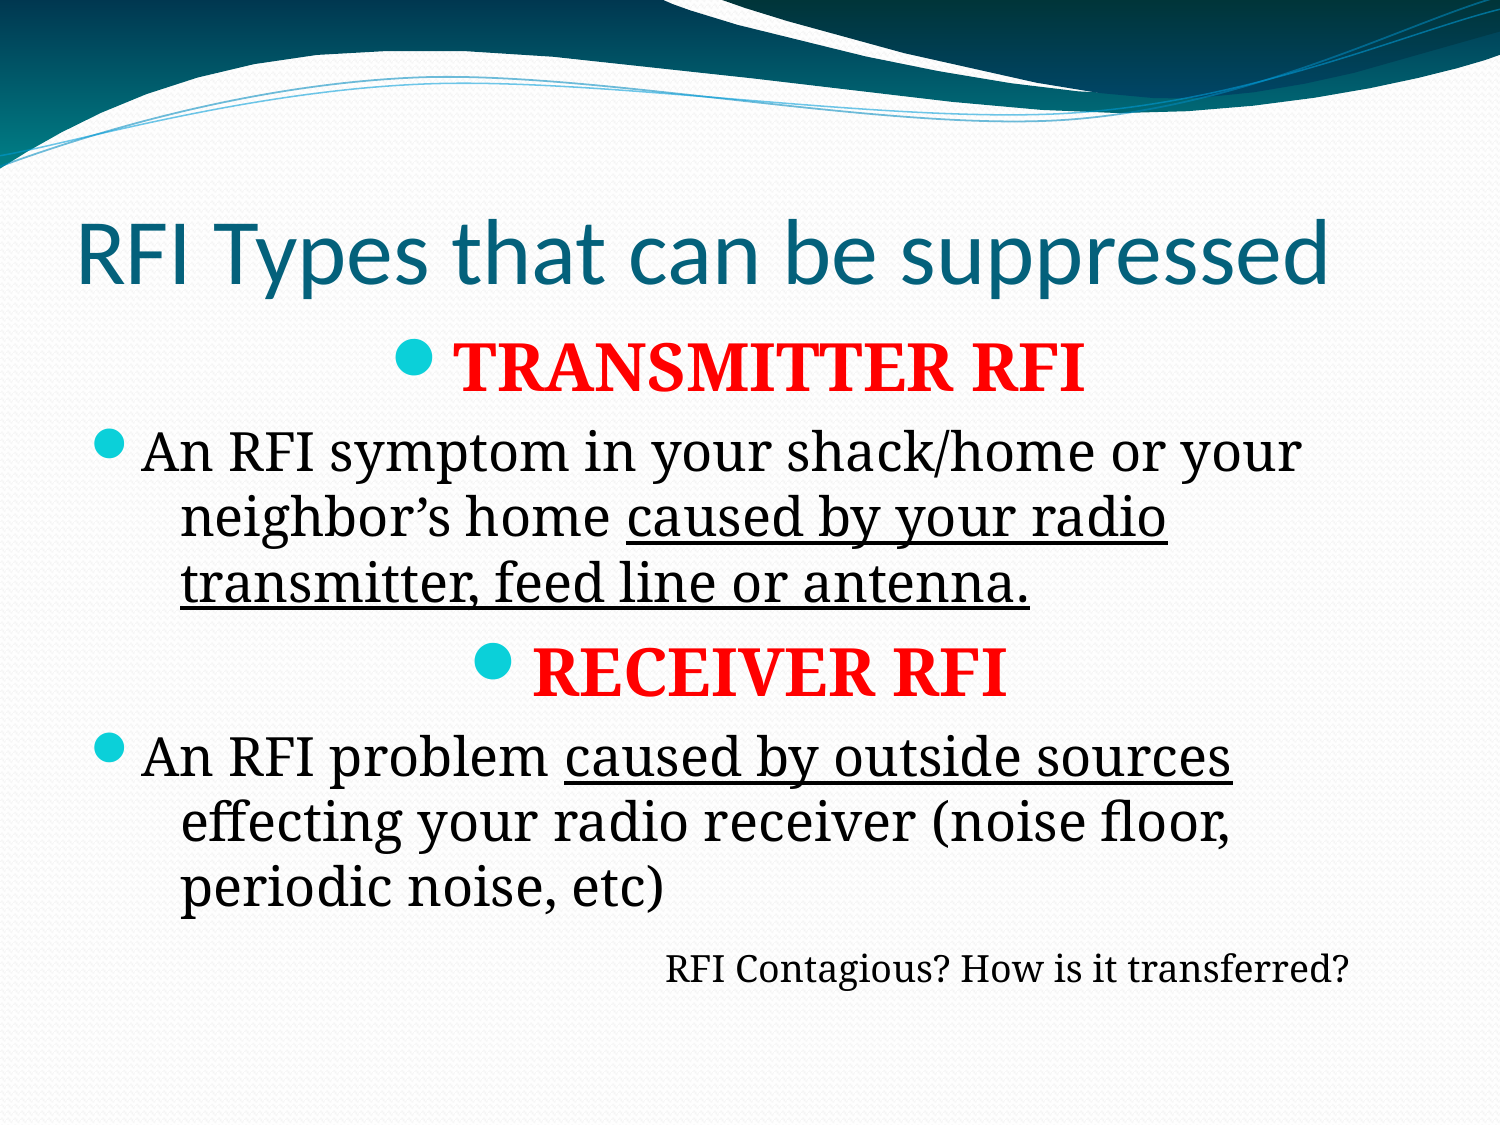

# RFI Types that can be suppressed
TRANSMITTER RFI
An RFI symptom in your shack/home or your neighbor’s home caused by your radio transmitter, feed line or antenna.
RECEIVER RFI
An RFI problem caused by outside sources effecting your radio receiver (noise floor, periodic noise, etc)
RFI Contagious? How is it transferred?